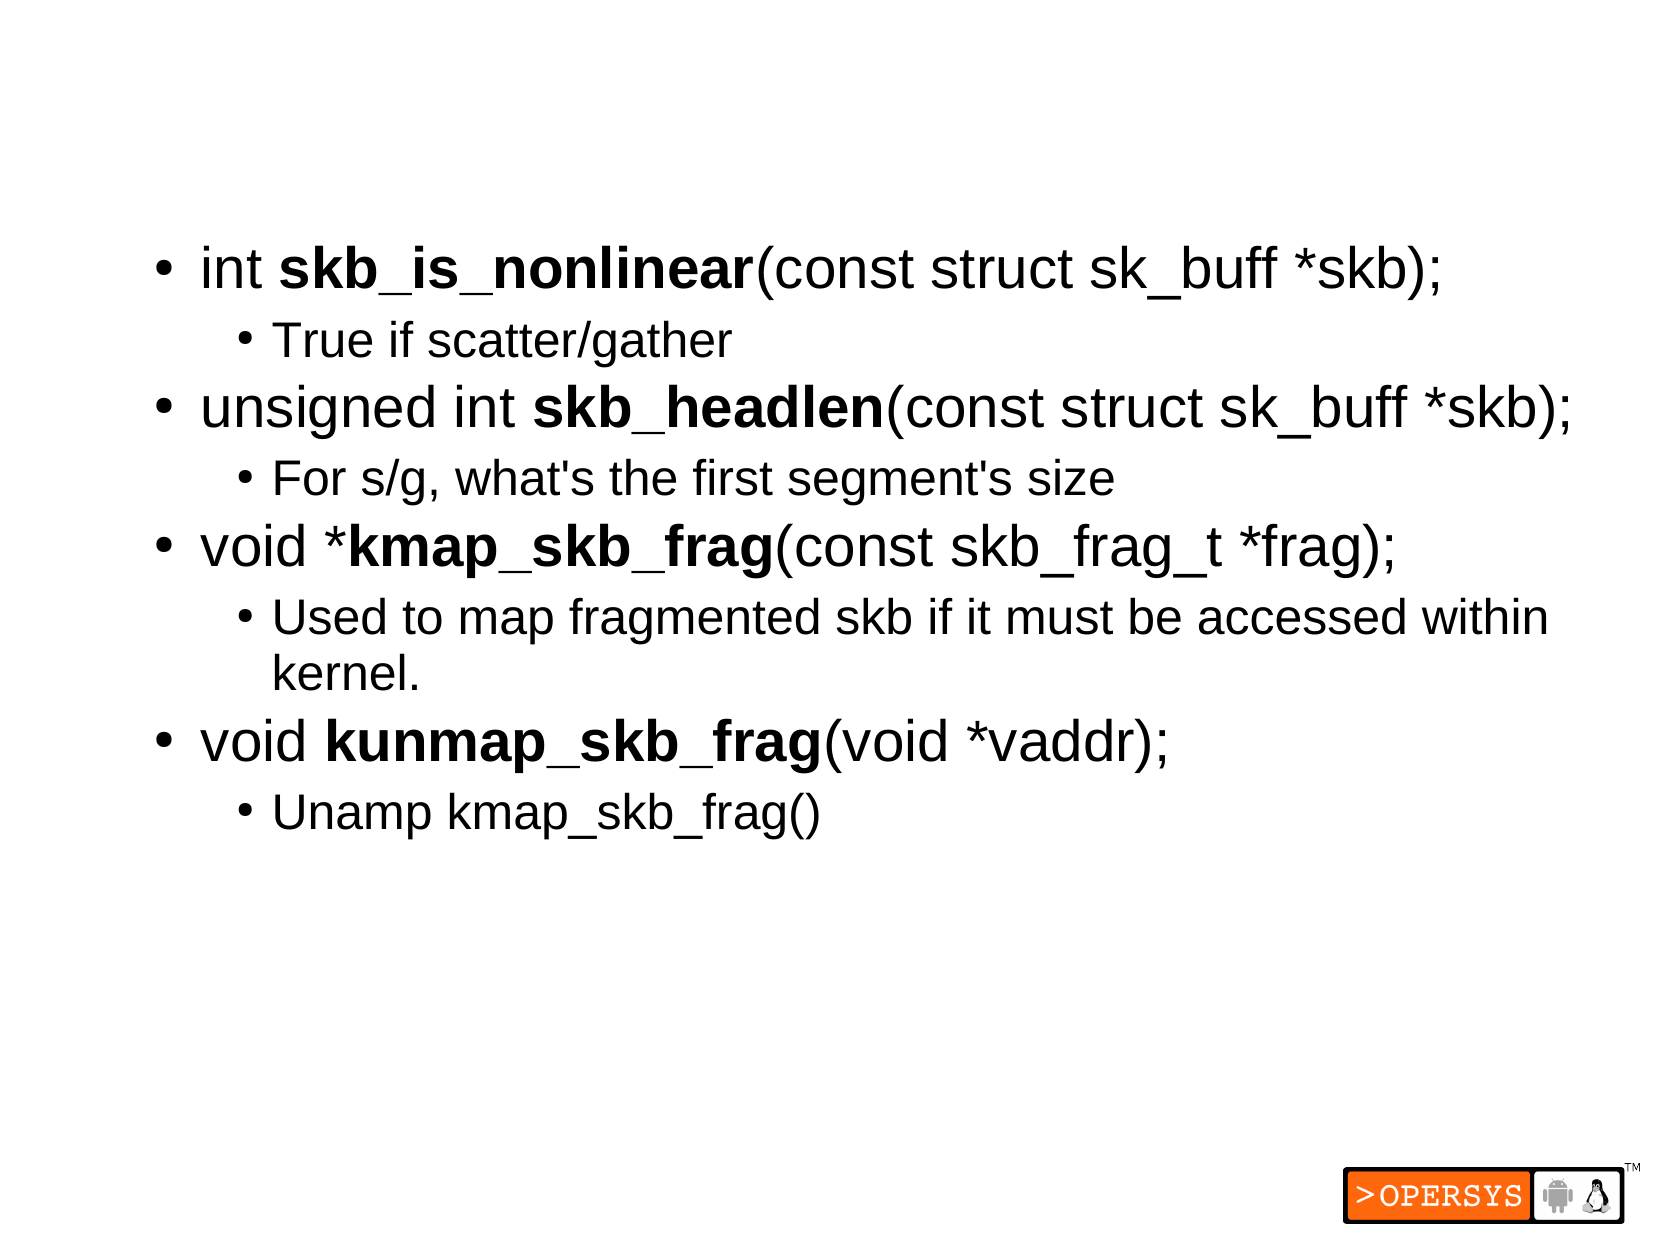

# int skb_is_nonlinear(const struct sk_buff *skb);
True if scatter/gather
unsigned int skb_headlen(const struct sk_buff *skb);
For s/g, what's the first segment's size
void *kmap_skb_frag(const skb_frag_t *frag);
Used to map fragmented skb if it must be accessed within kernel.
void kunmap_skb_frag(void *vaddr);
Unamp kmap_skb_frag()